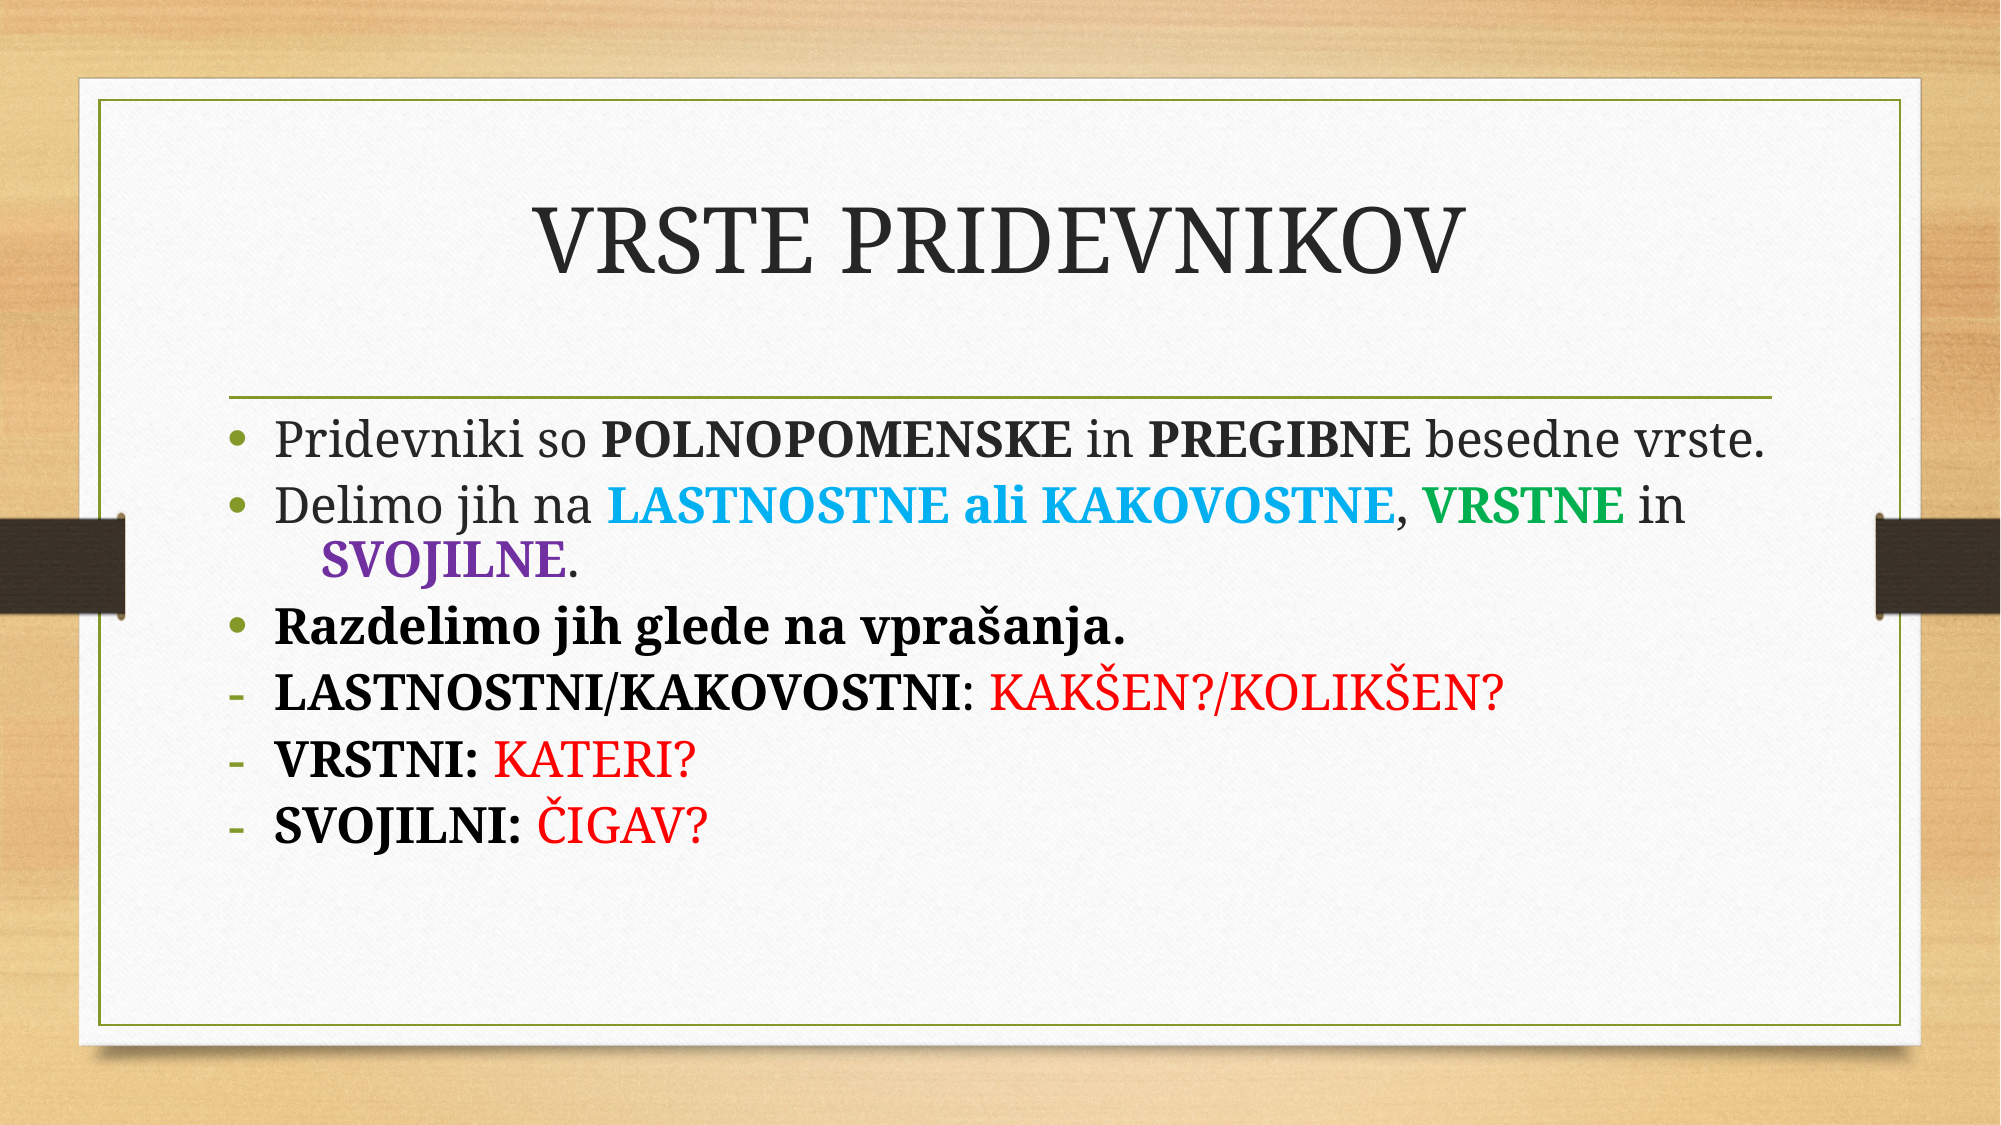

# VRSTE PRIDEVNIKOV
Pridevniki so POLNOPOMENSKE in PREGIBNE besedne vrste.
Delimo jih na LASTNOSTNE ali KAKOVOSTNE, VRSTNE in SVOJILNE.
Razdelimo jih glede na vprašanja.
LASTNOSTNI/KAKOVOSTNI: KAKŠEN?/KOLIKŠEN?
VRSTNI: KATERI?
SVOJILNI: ČIGAV?